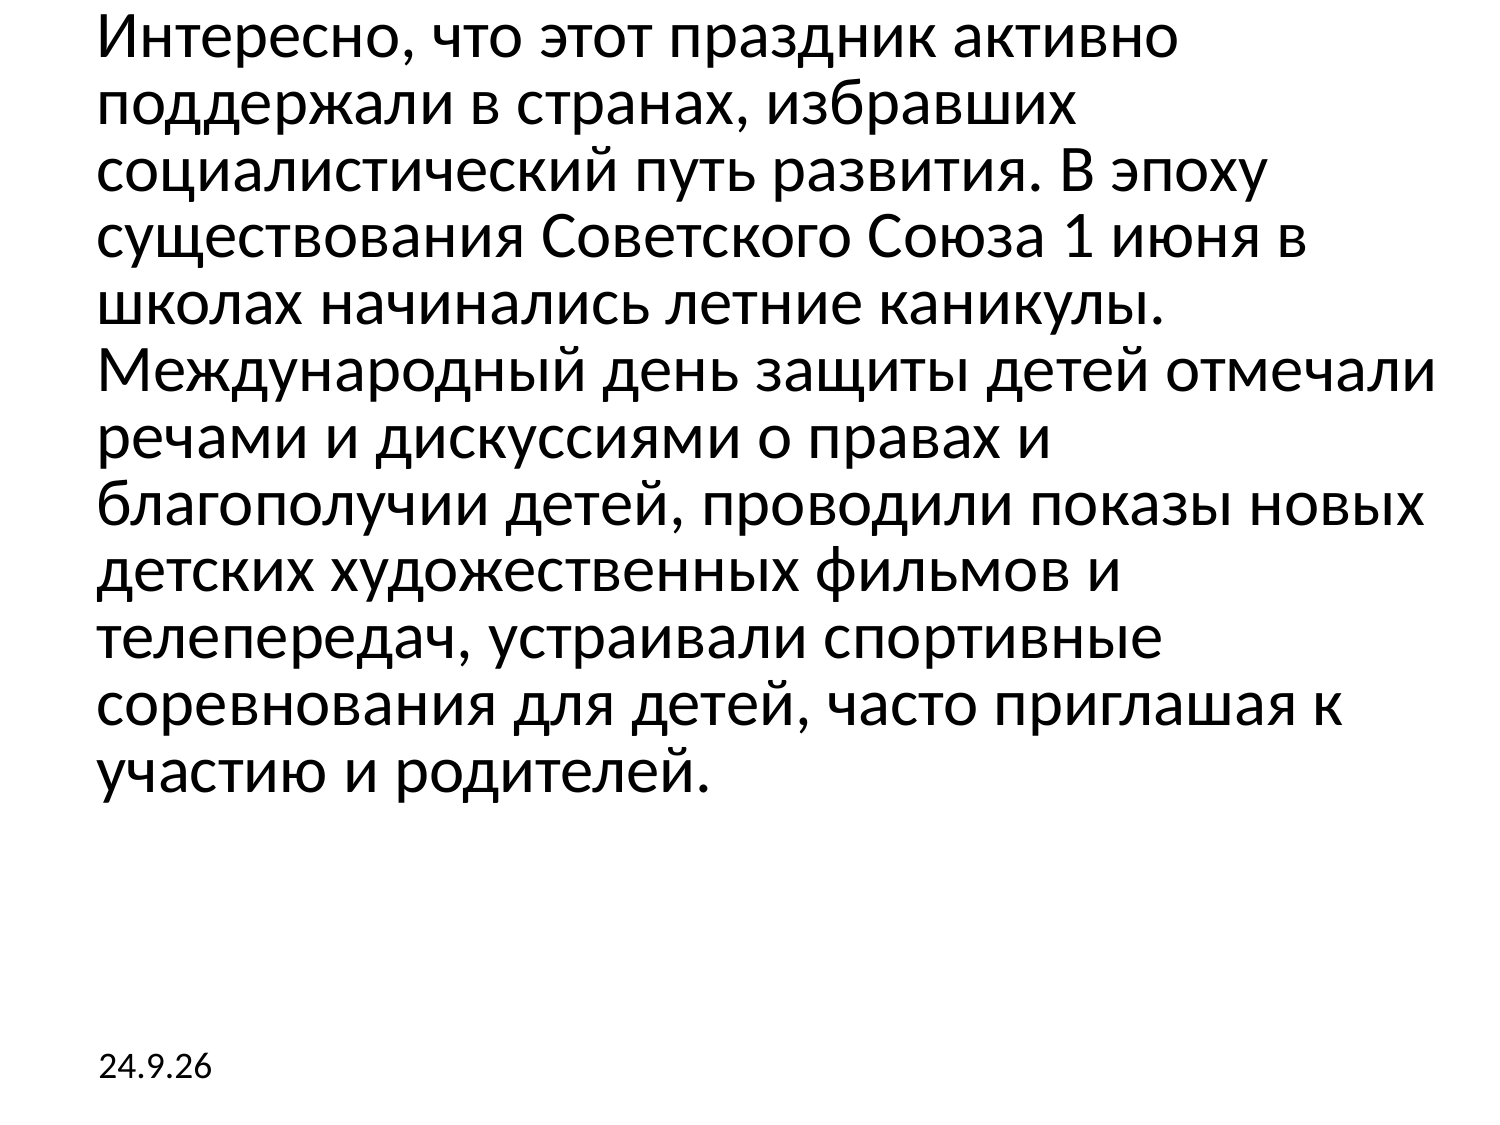

Интересно, что этот праздник активно поддержали в странах, избравших социалистический путь развития. В эпоху существования Советского Союза 1 июня в школах начинались летние каникулы. Международный день защиты детей отмечали речами и дискуссиями о правах и благополучии детей, проводили показы новых детских художественных фильмов и телепередач, устраивали спортивные соревнования для детей, часто приглашая к участию и родителей.